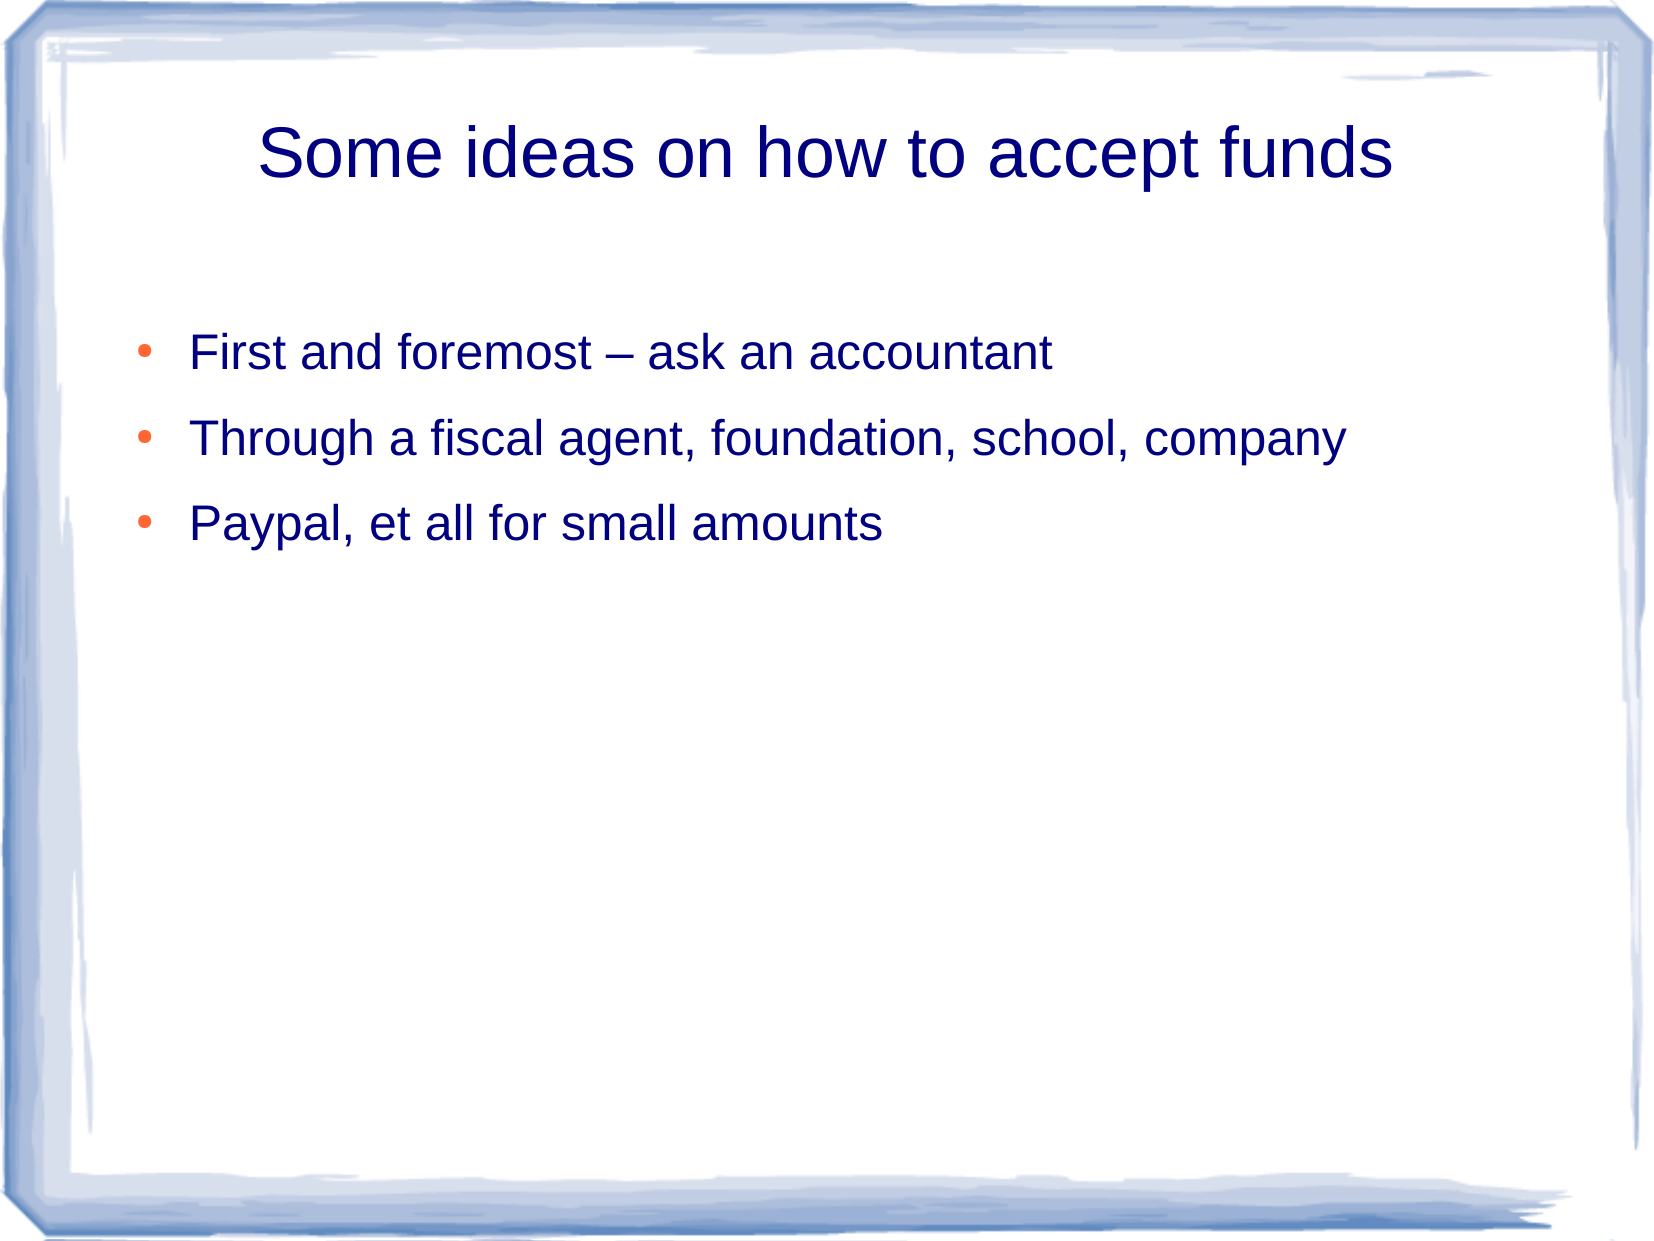

# Some ideas on how to accept funds
First and foremost – ask an accountant
Through a fiscal agent, foundation, school, company
Paypal, et all for small amounts